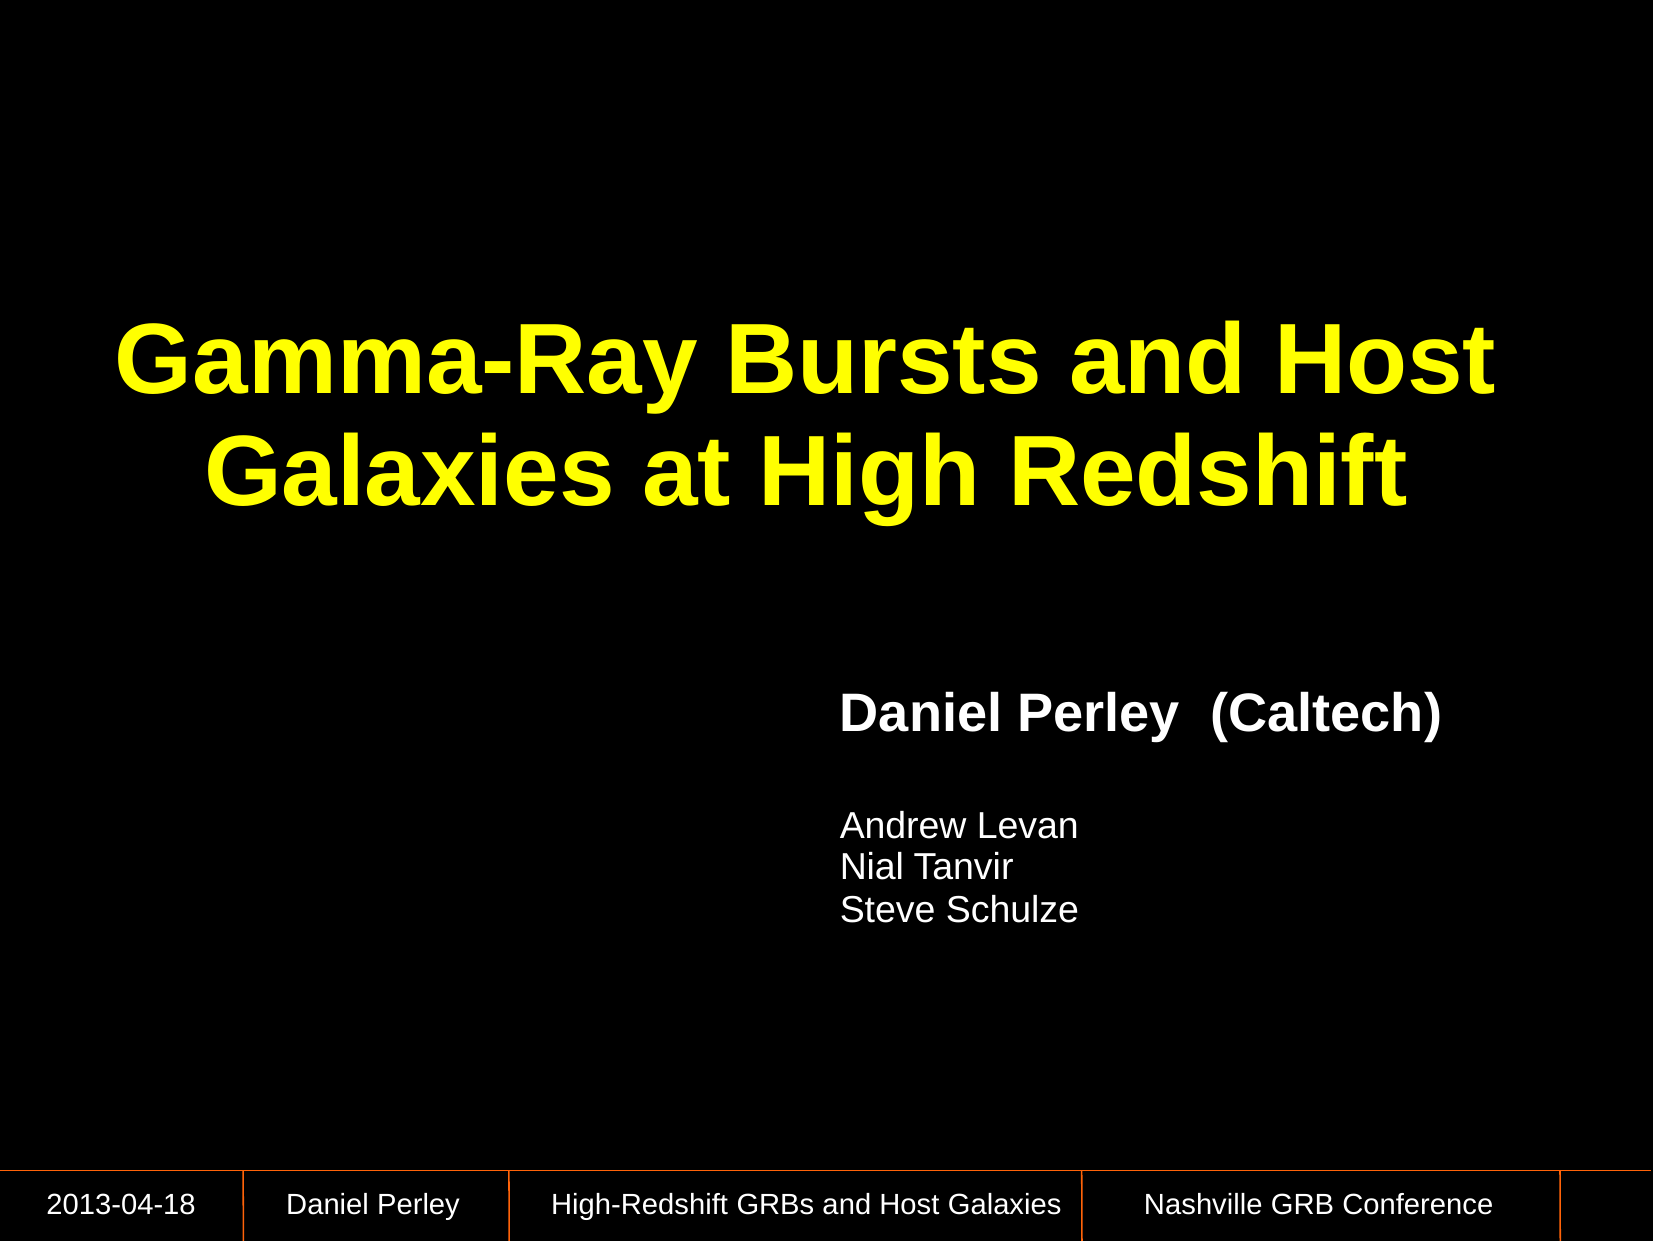

Gamma-Ray Bursts and Host Galaxies at High Redshift
Daniel Perley (Caltech)
Andrew Levan
Nial Tanvir
Steve Schulze